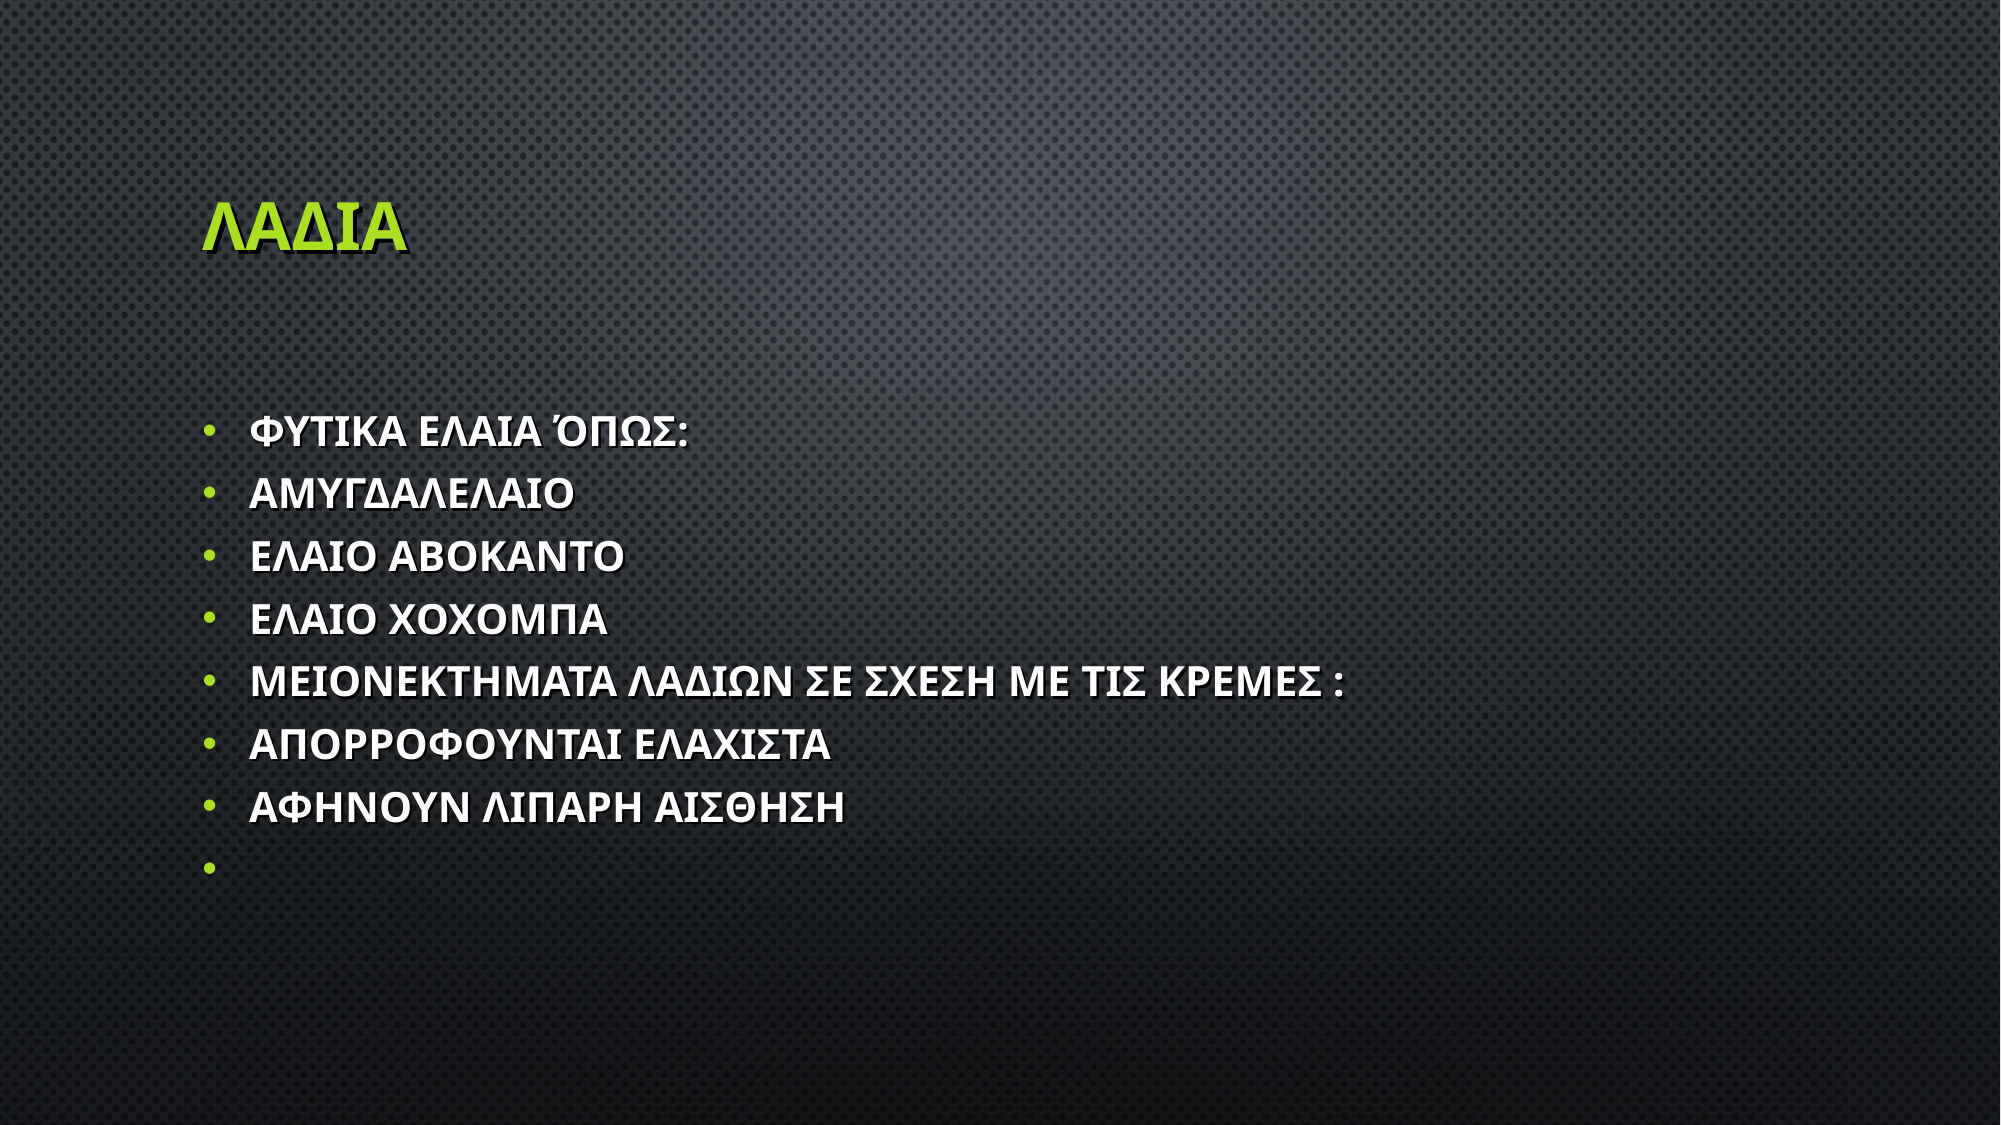

# ΛΑΔΙΑ
ΦΥΤΙΚΑ ΕΛΑΙΑ ΌΠΩΣ:
ΑΜΥΓΔΑΛΕΛΑΙΟ
ΕΛΑΙΟ ΑΒΟΚΑΝΤΟ
ΕΛΑΙΟ ΧΟΧΟΜΠΑ
ΜΕΙΟΝΕΚΤΗΜΑΤΑ ΛΑΔΙΩΝ ΣΕ ΣΧΕΣΗ ΜΕ ΤΙΣ ΚΡΕΜΕΣ :
ΑΠΟΡΡΟΦΟΥΝΤΑΙ ΕΛΑΧΙΣΤΑ
ΑΦΗΝΟΥΝ ΛΙΠΑΡΗ ΑΙΣΘΗΣΗ